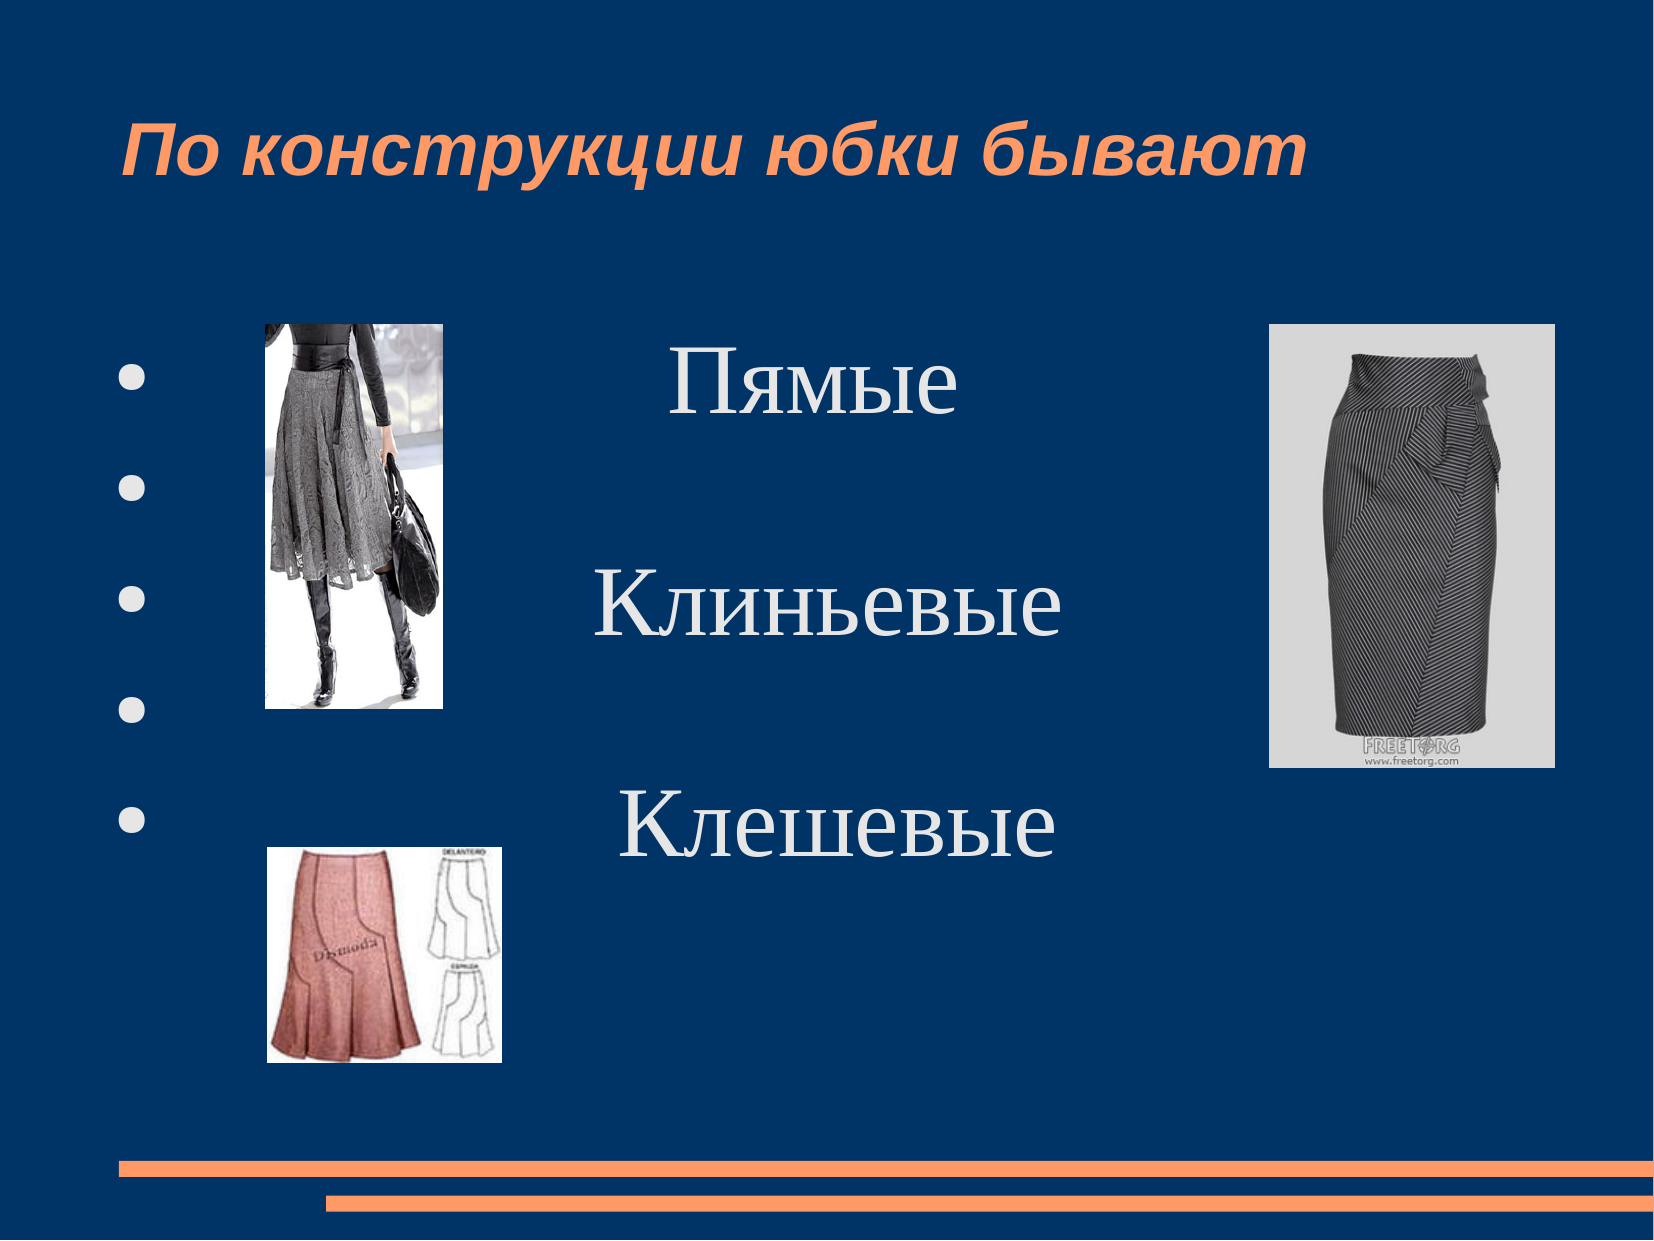

# По конструкции юбки бывают
 Пямые
 Клиньевые
 Клешевые